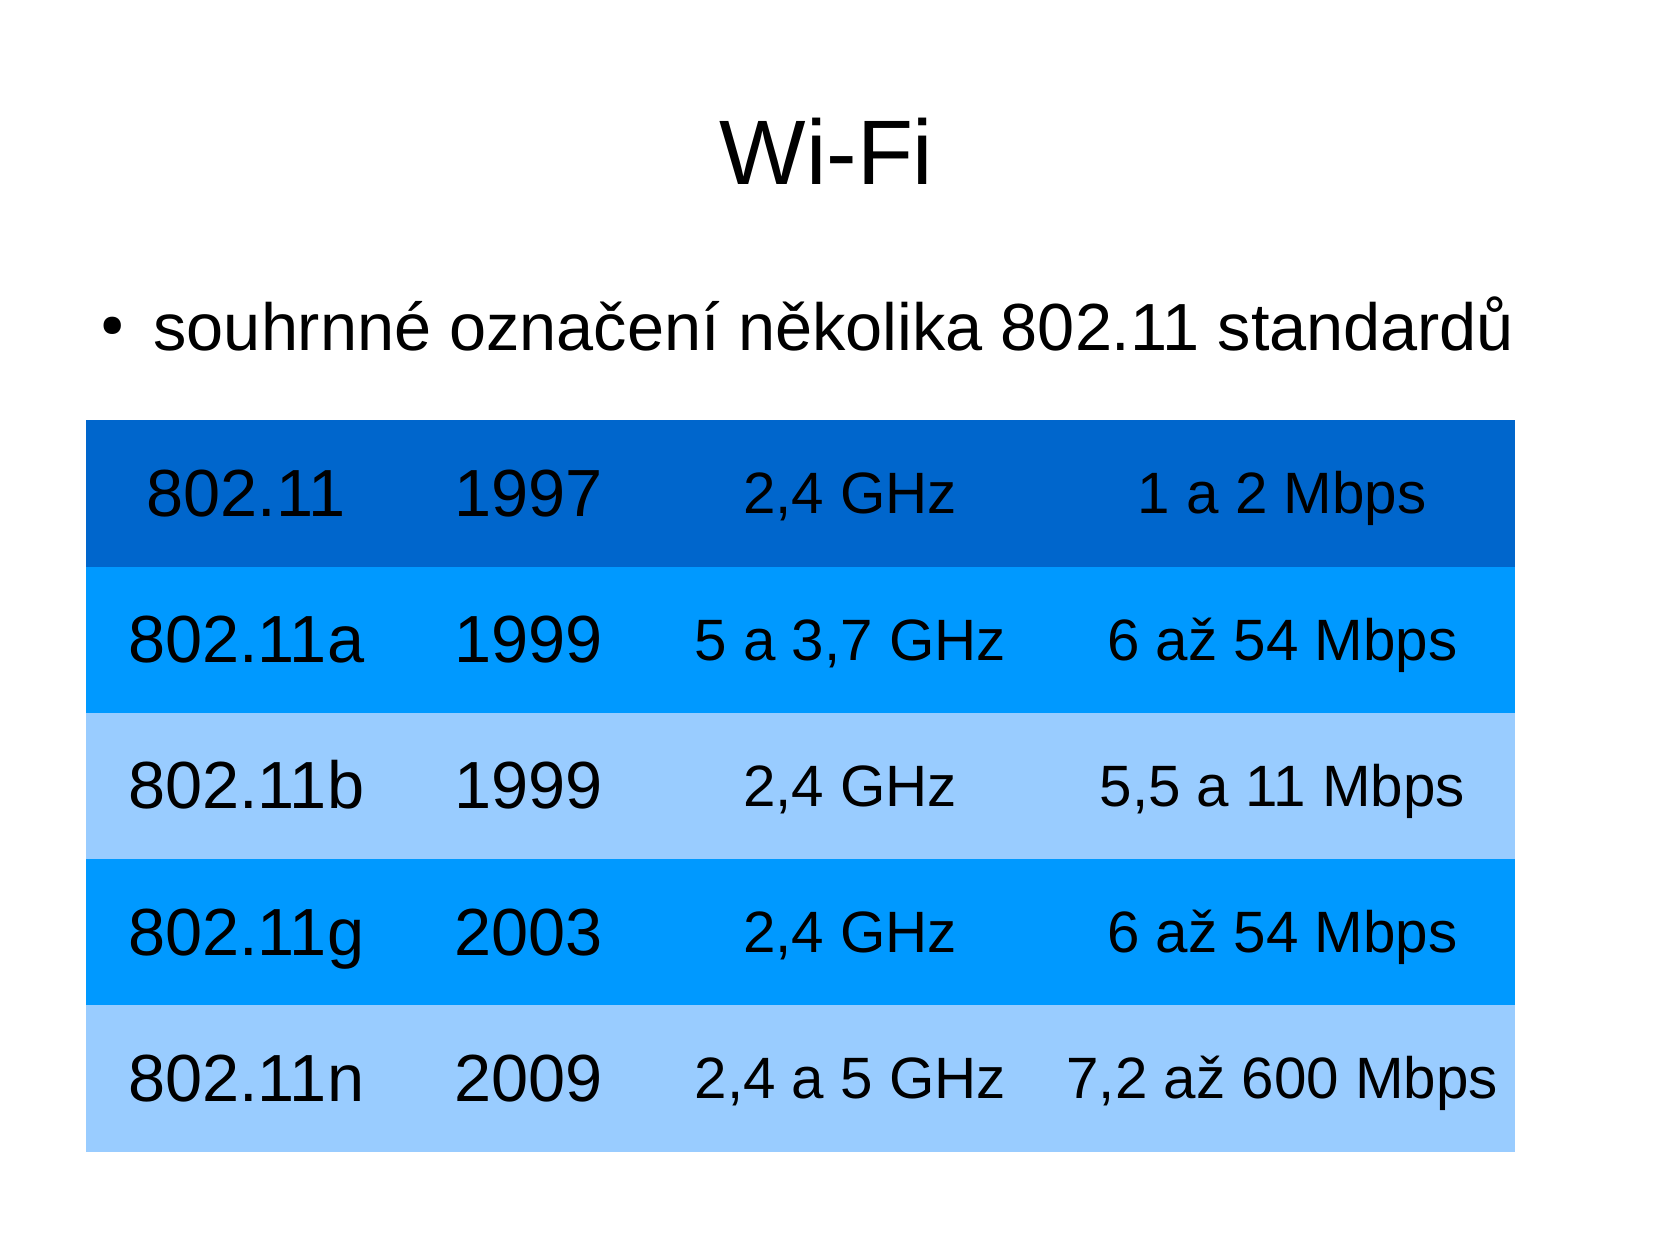

# Wi-Fi
souhrnné označení několika 802.11 standardů
| 802.11 | 1997 | 2,4 GHz | 1 a 2 Mbps |
| --- | --- | --- | --- |
| 802.11a | 1999 | 5 a 3,7 GHz | 6 až 54 Mbps |
| 802.11b | 1999 | 2,4 GHz | 5,5 a 11 Mbps |
| 802.11g | 2003 | 2,4 GHz | 6 až 54 Mbps |
| 802.11n | 2009 | 2,4 a 5 GHz | 7,2 až 600 Mbps |